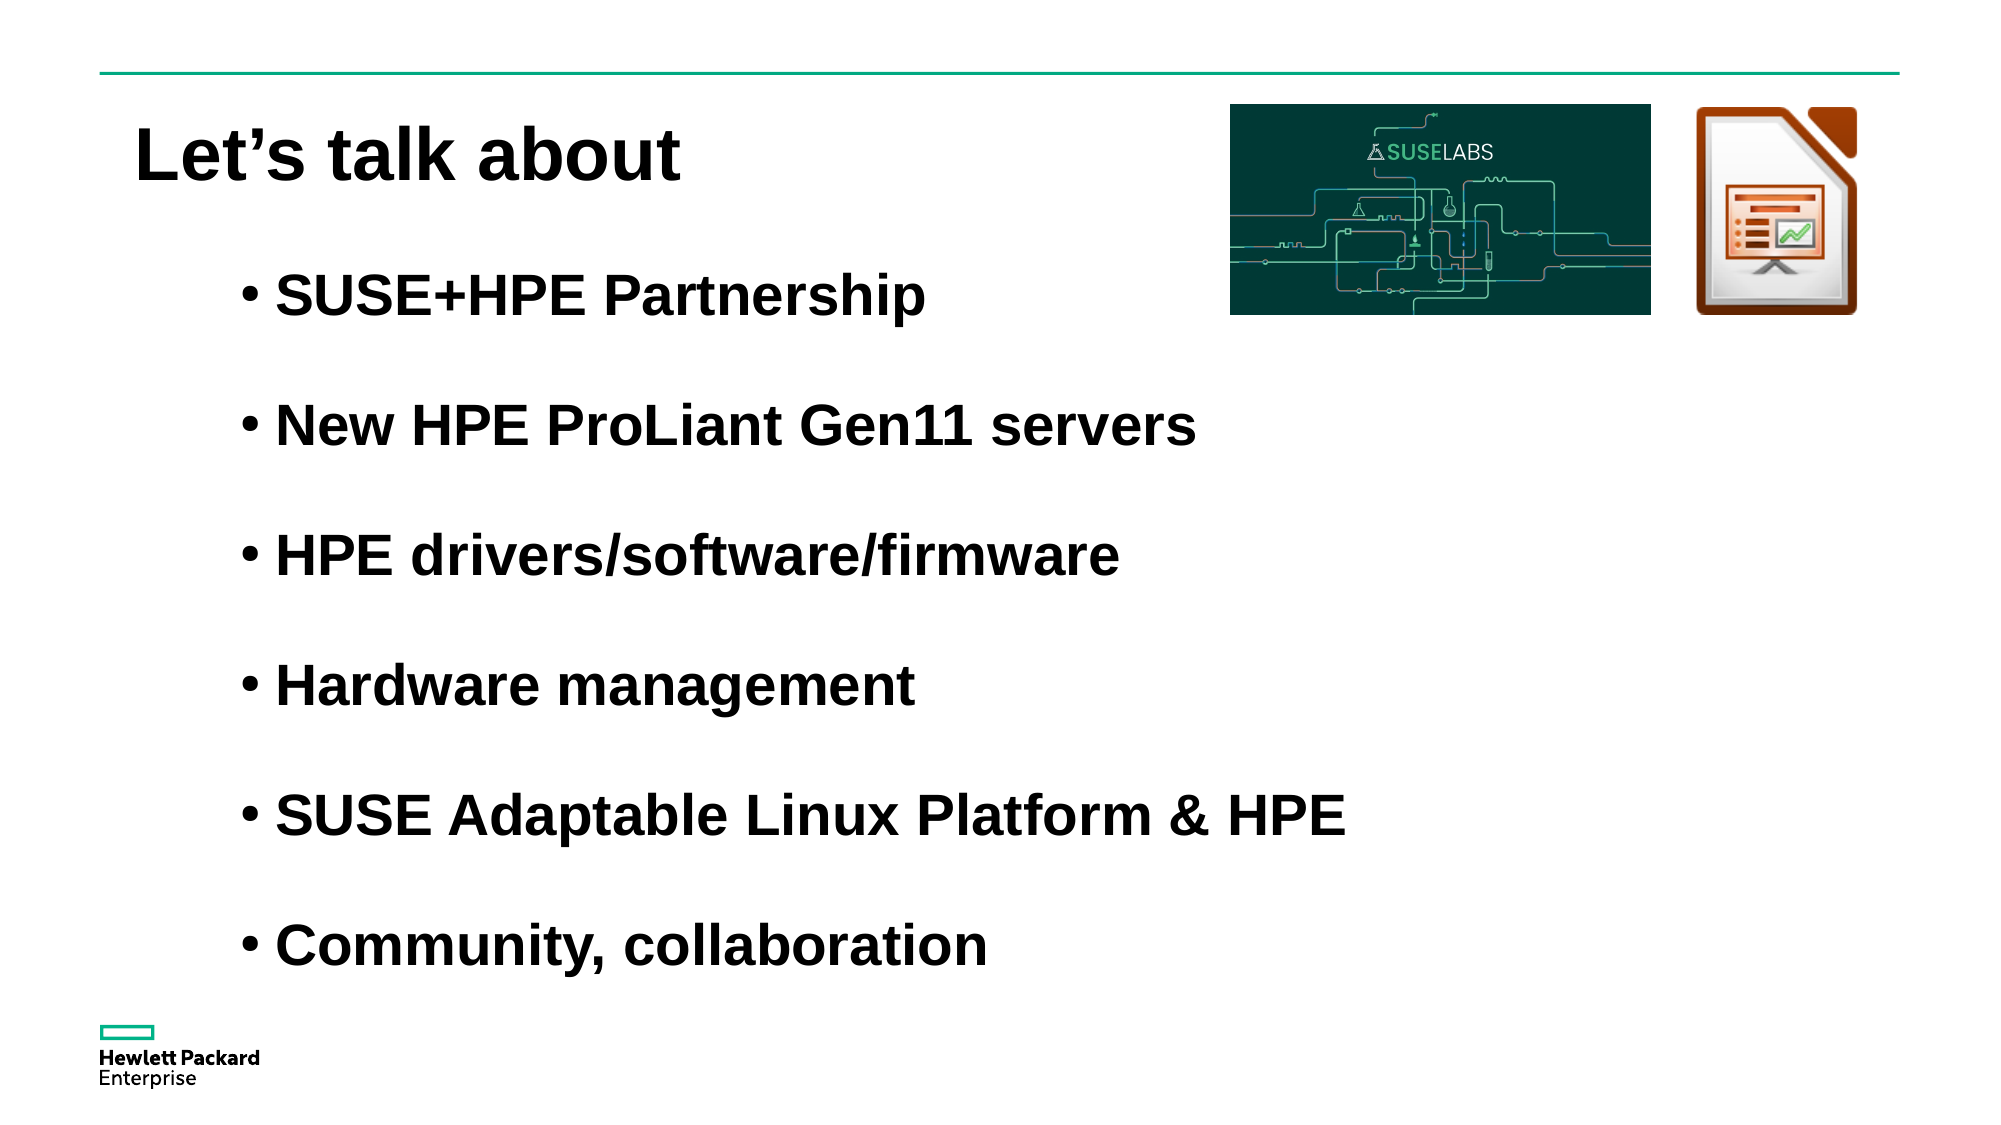

Let’s talk about
SUSE+HPE Partnership
New HPE ProLiant Gen11 servers
HPE drivers/software/firmware
Hardware management
SUSE Adaptable Linux Platform & HPE
Community, collaboration